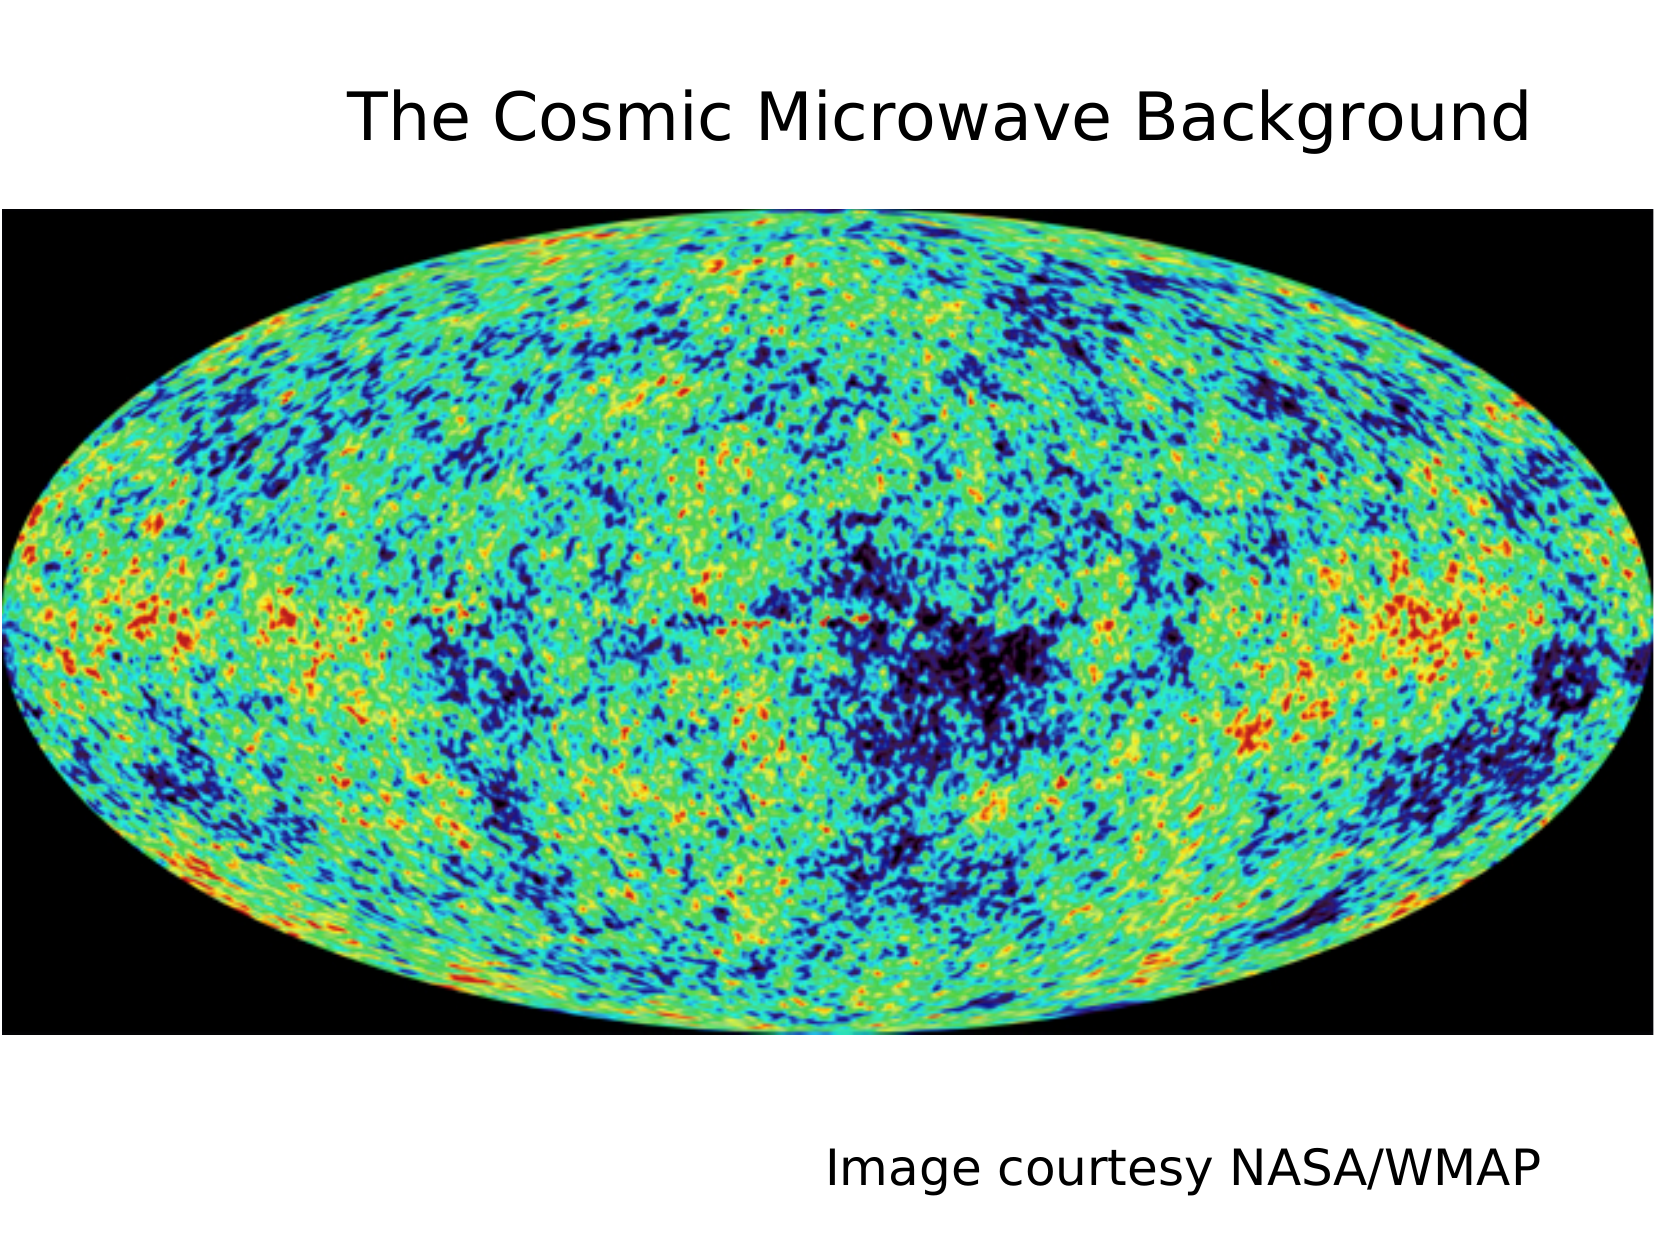

The Cosmic Microwave Background
Image courtesy NASA/WMAP